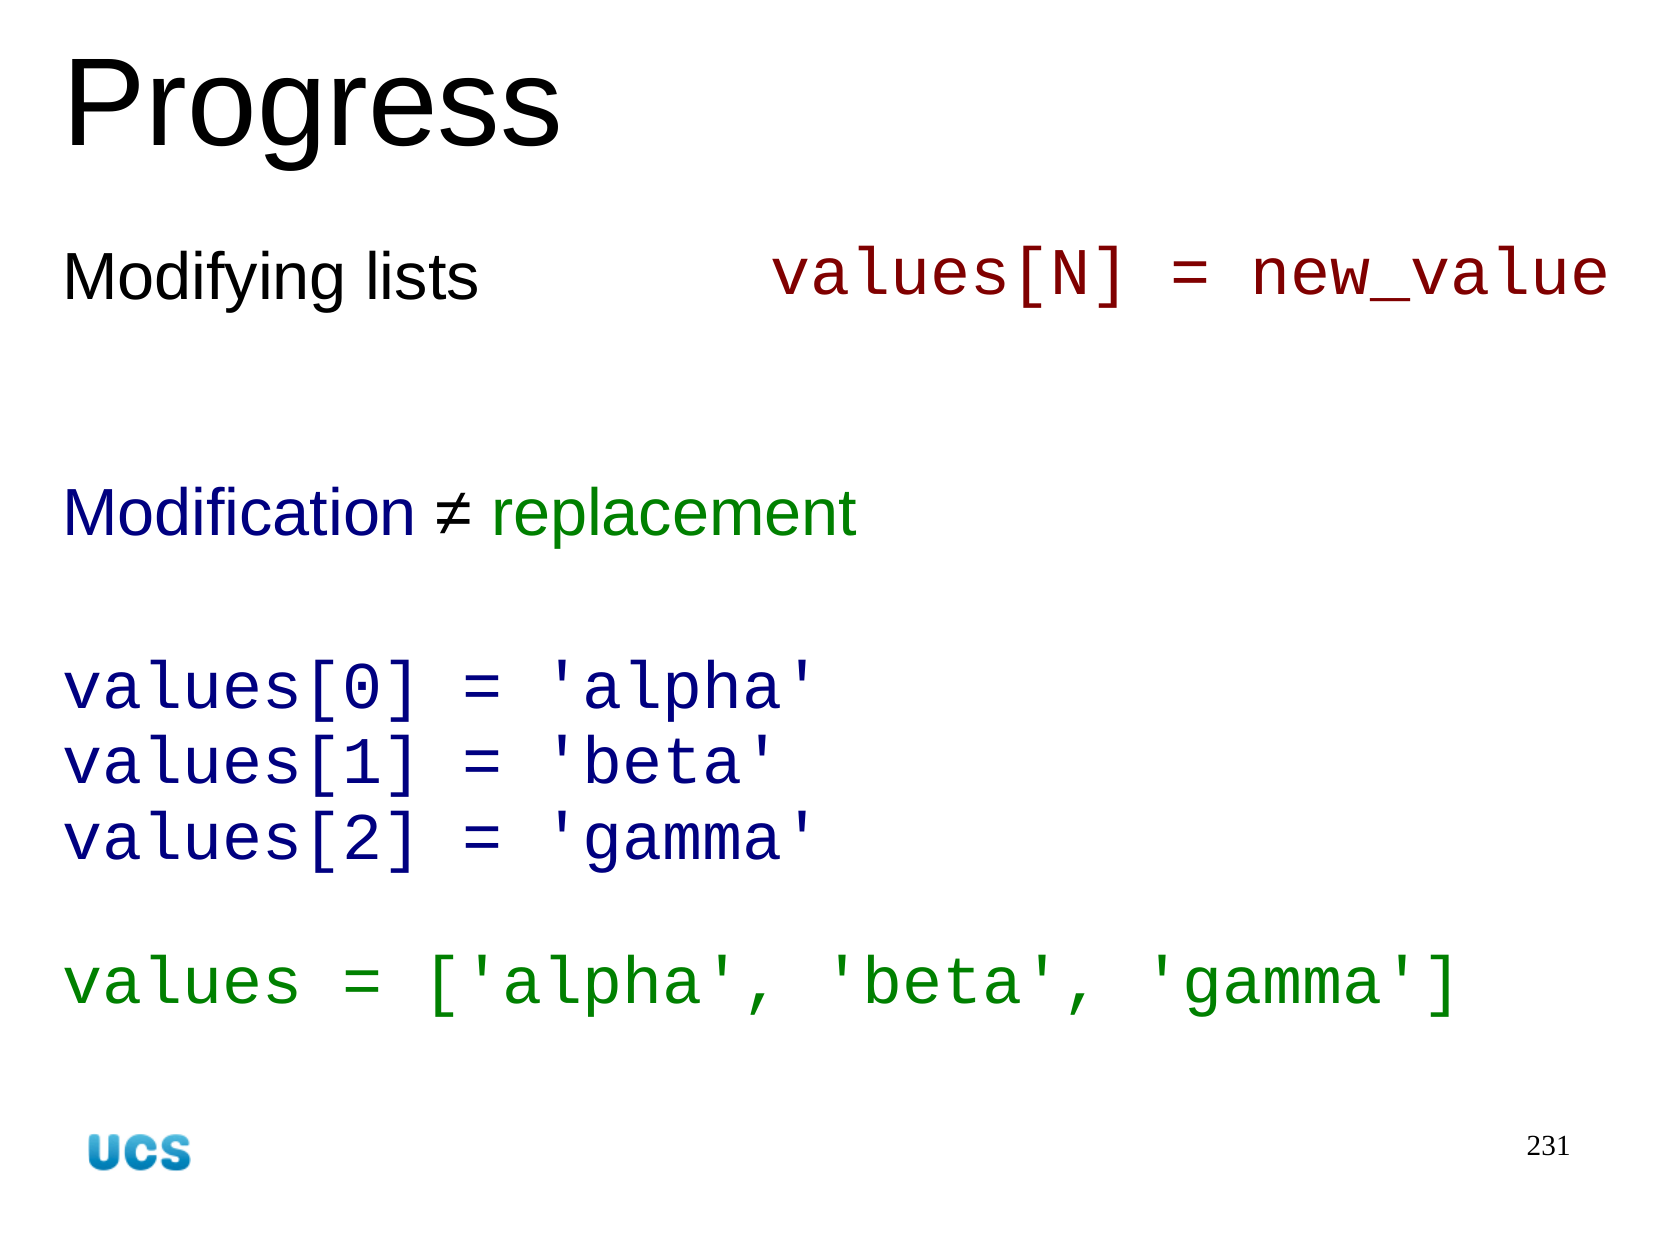

Progress
Modifying lists
values[N] = new_value
Modification ≠ replacement
values[0] = 'alpha'
values[1] = 'beta'
values[2] = 'gamma'
values = ['alpha', 'beta', 'gamma']
231